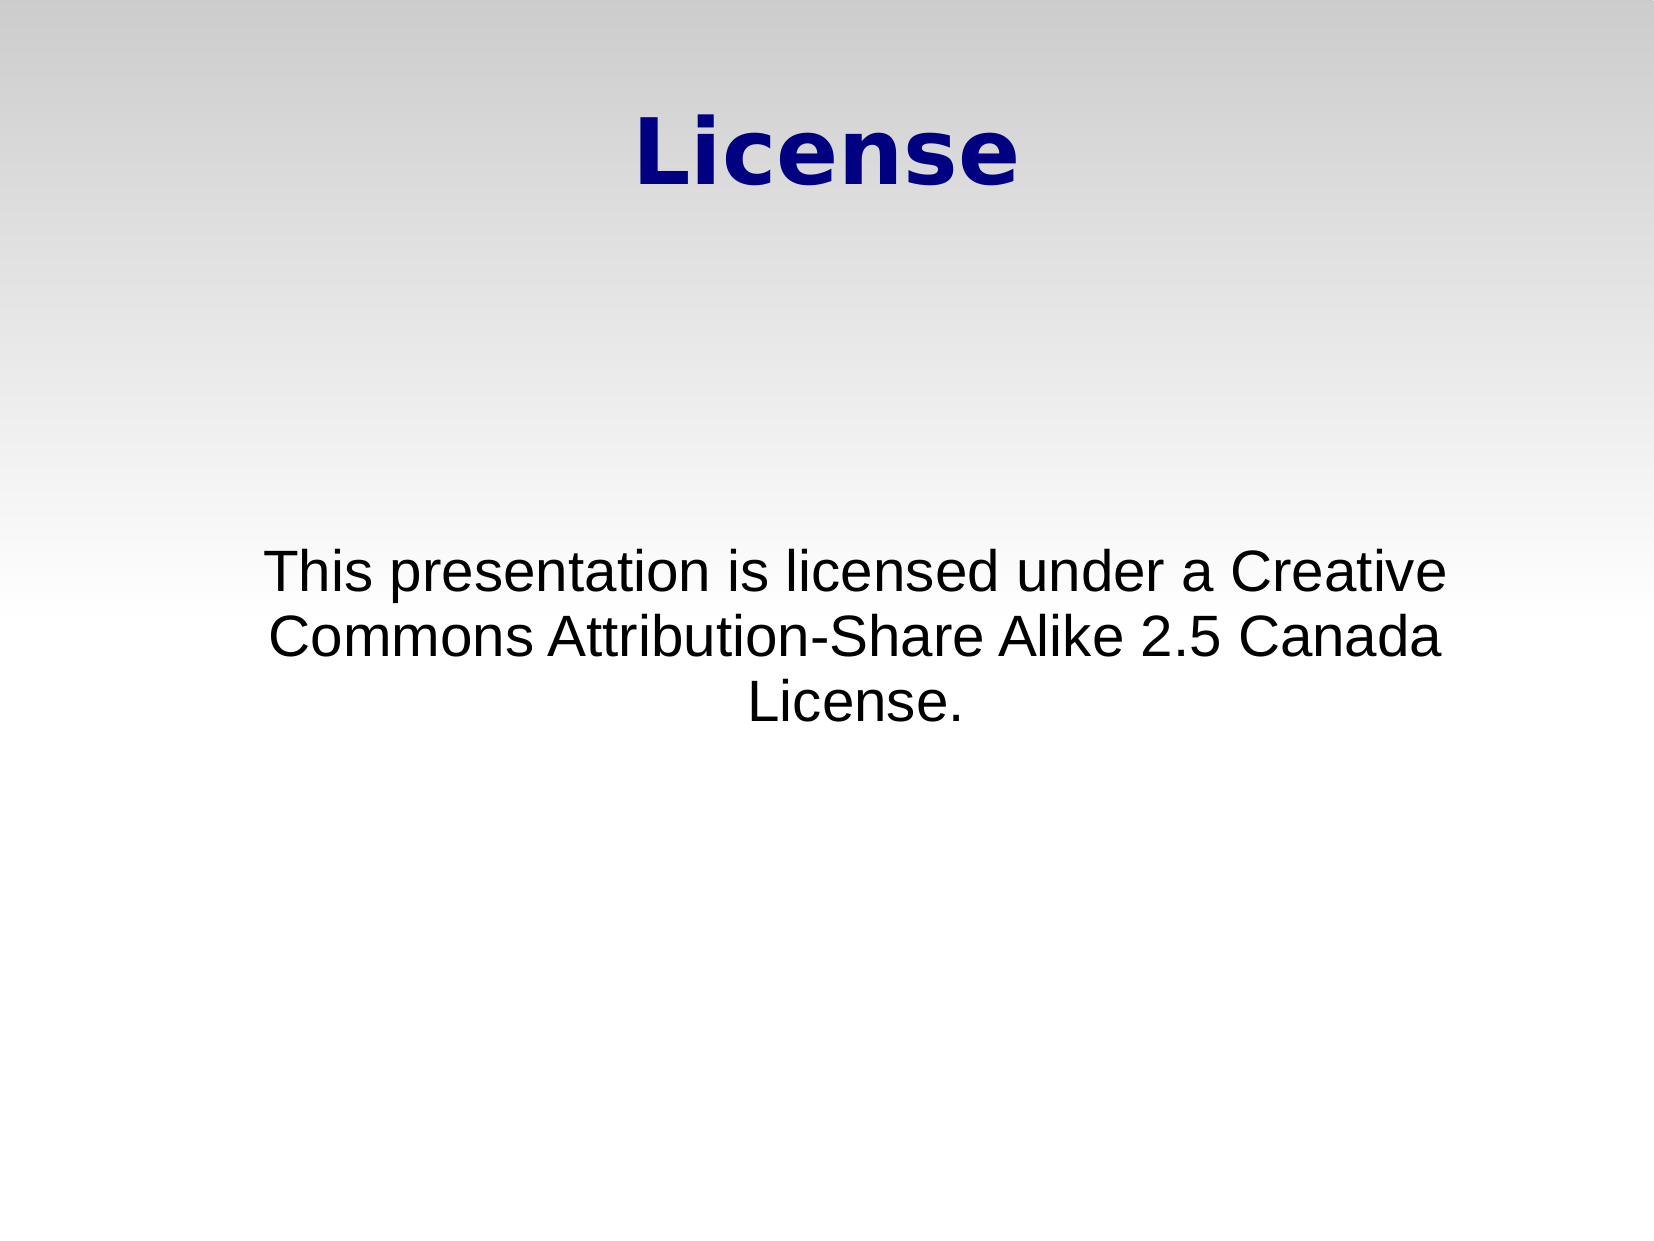

# License
This presentation is licensed under a Creative Commons Attribution-Share Alike 2.5 Canada License.